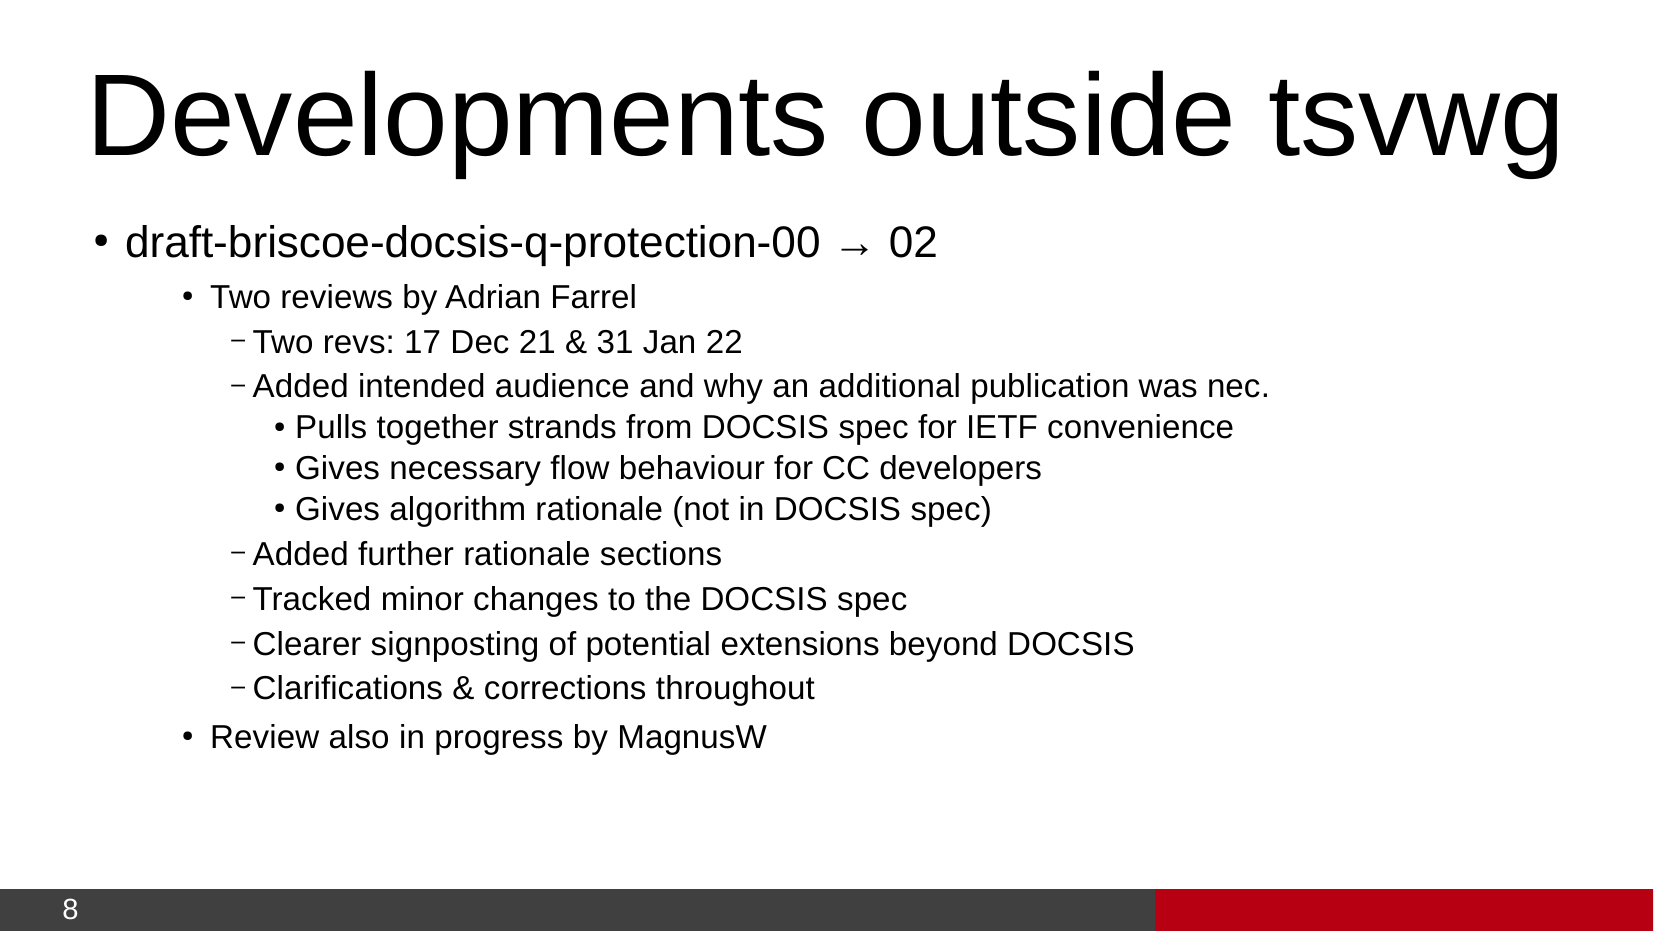

# Developments outside tsvwg
draft-briscoe-docsis-q-protection-00 → 02
Two reviews by Adrian Farrel
Two revs: 17 Dec 21 & 31 Jan 22
Added intended audience and why an additional publication was nec.
Pulls together strands from DOCSIS spec for IETF convenience
Gives necessary flow behaviour for CC developers
Gives algorithm rationale (not in DOCSIS spec)
Added further rationale sections
Tracked minor changes to the DOCSIS spec
Clearer signposting of potential extensions beyond DOCSIS
Clarifications & corrections throughout
Review also in progress by MagnusW
8